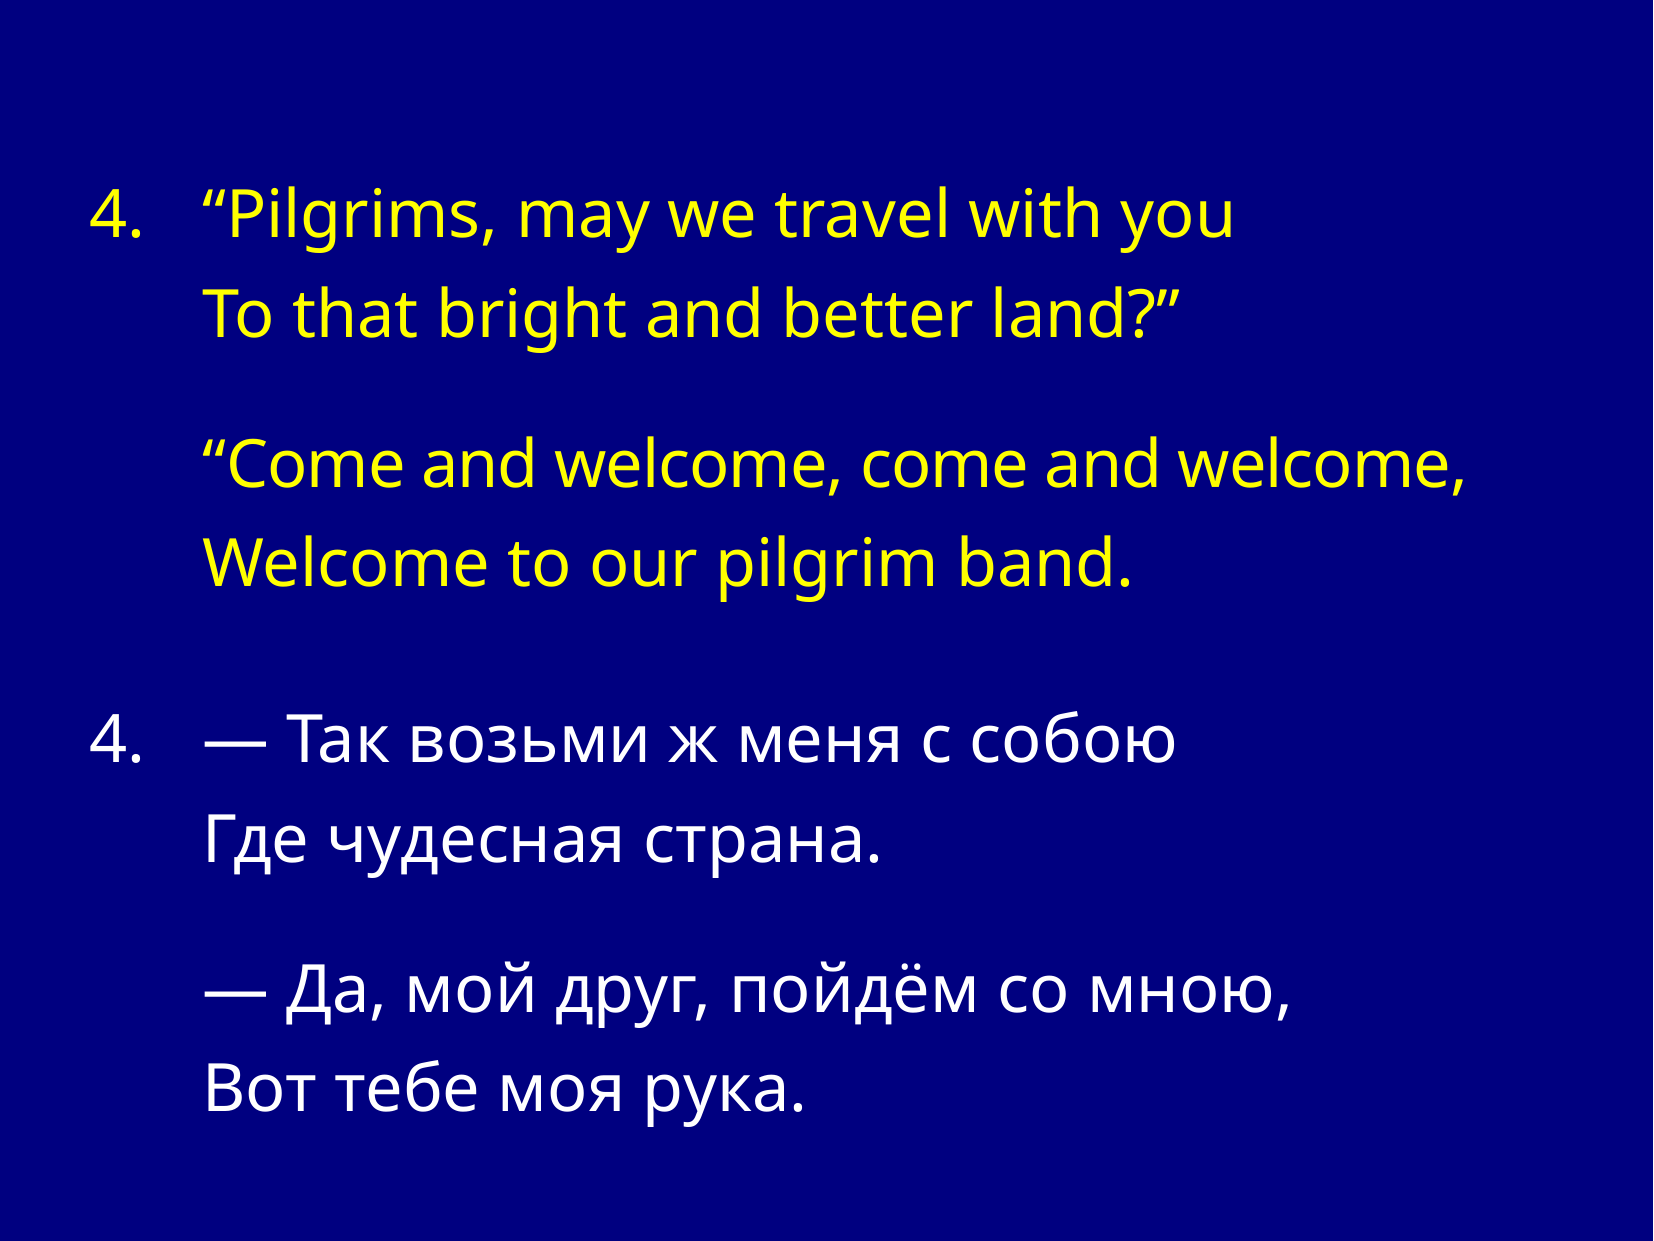

4.	“Pilgrims, may we travel with you
	To that bright and better land?”
	“Come and welcome, come and welcome,
	Welcome to our pilgrim band.
4.	— Так возьми ж меня с собою
	Где чудесная страна.
	— Да, мой друг, пойдём со мною,
	Вот тебе моя рука.